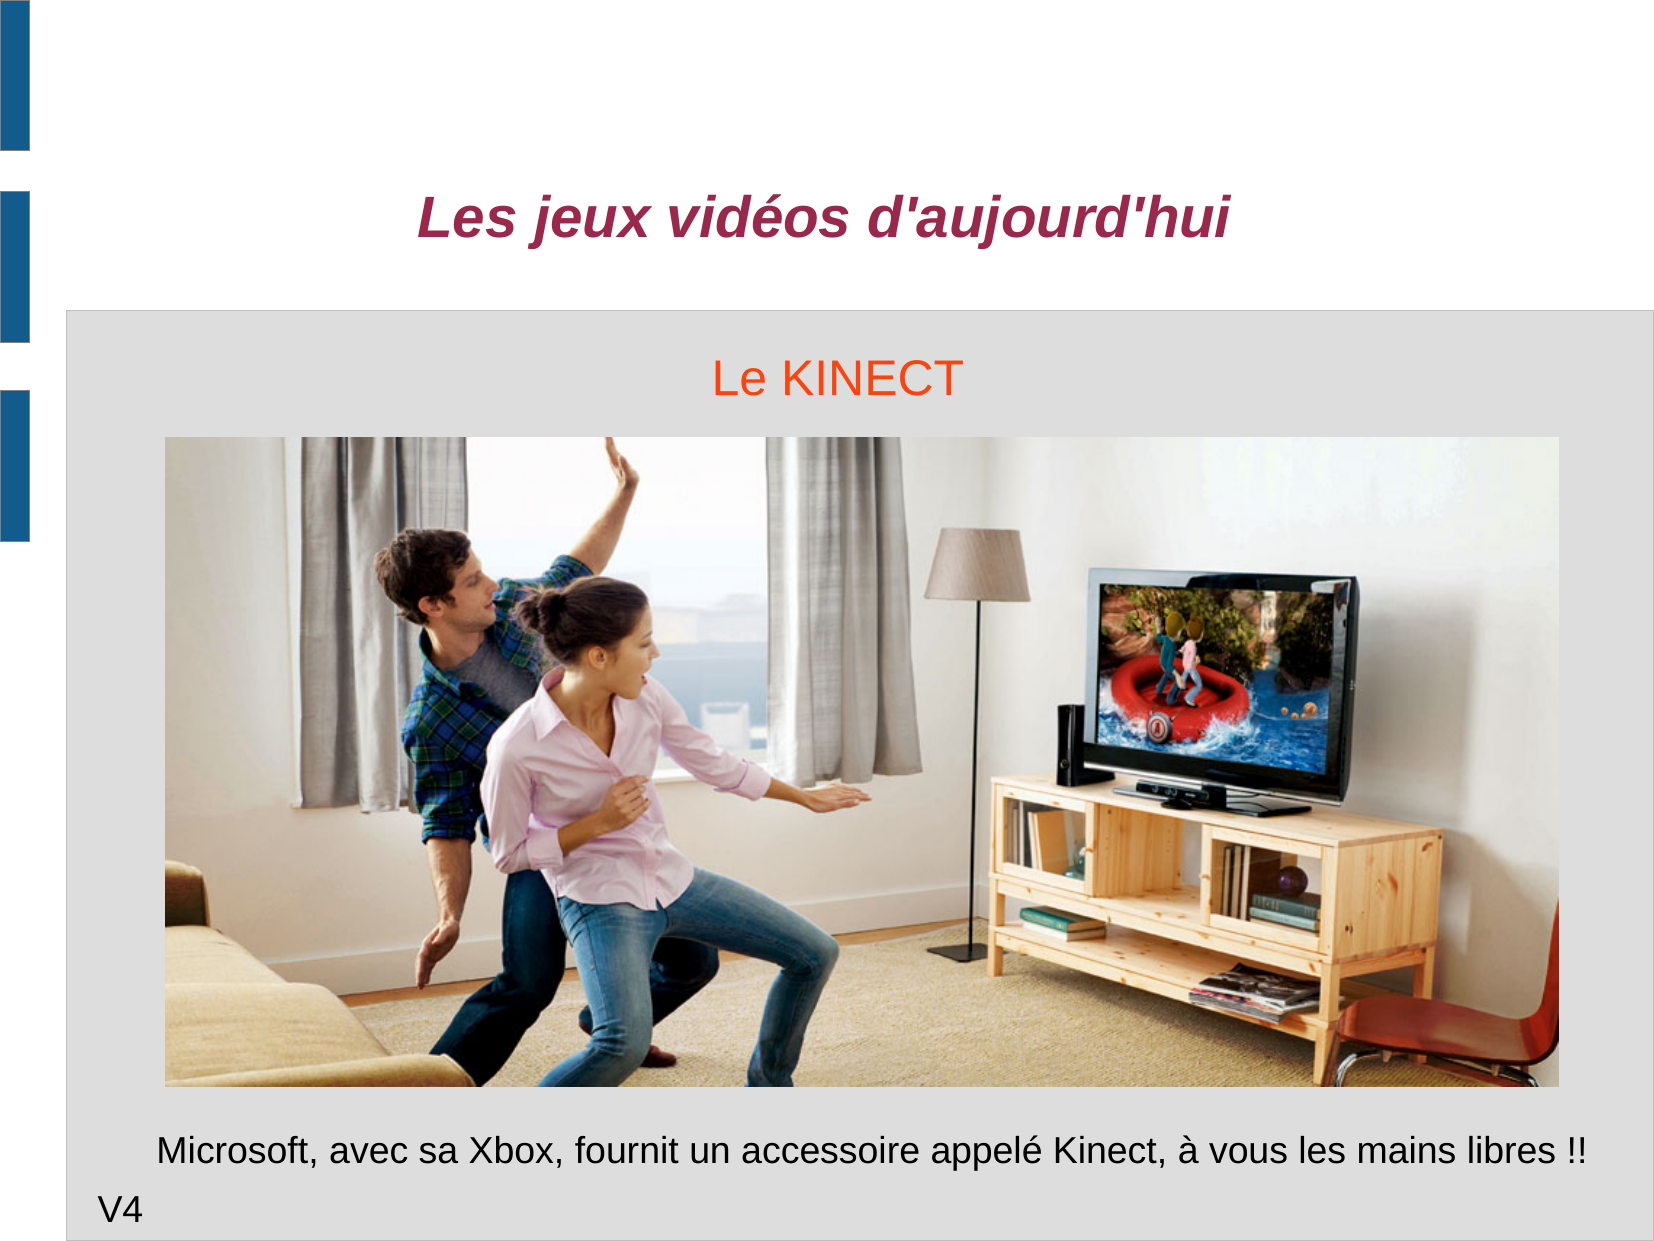

Les jeux vidéos d'aujourd'hui
Le KINECT
Microsoft, avec sa Xbox, fournit un accessoire appelé Kinect, à vous les mains libres !!
V4